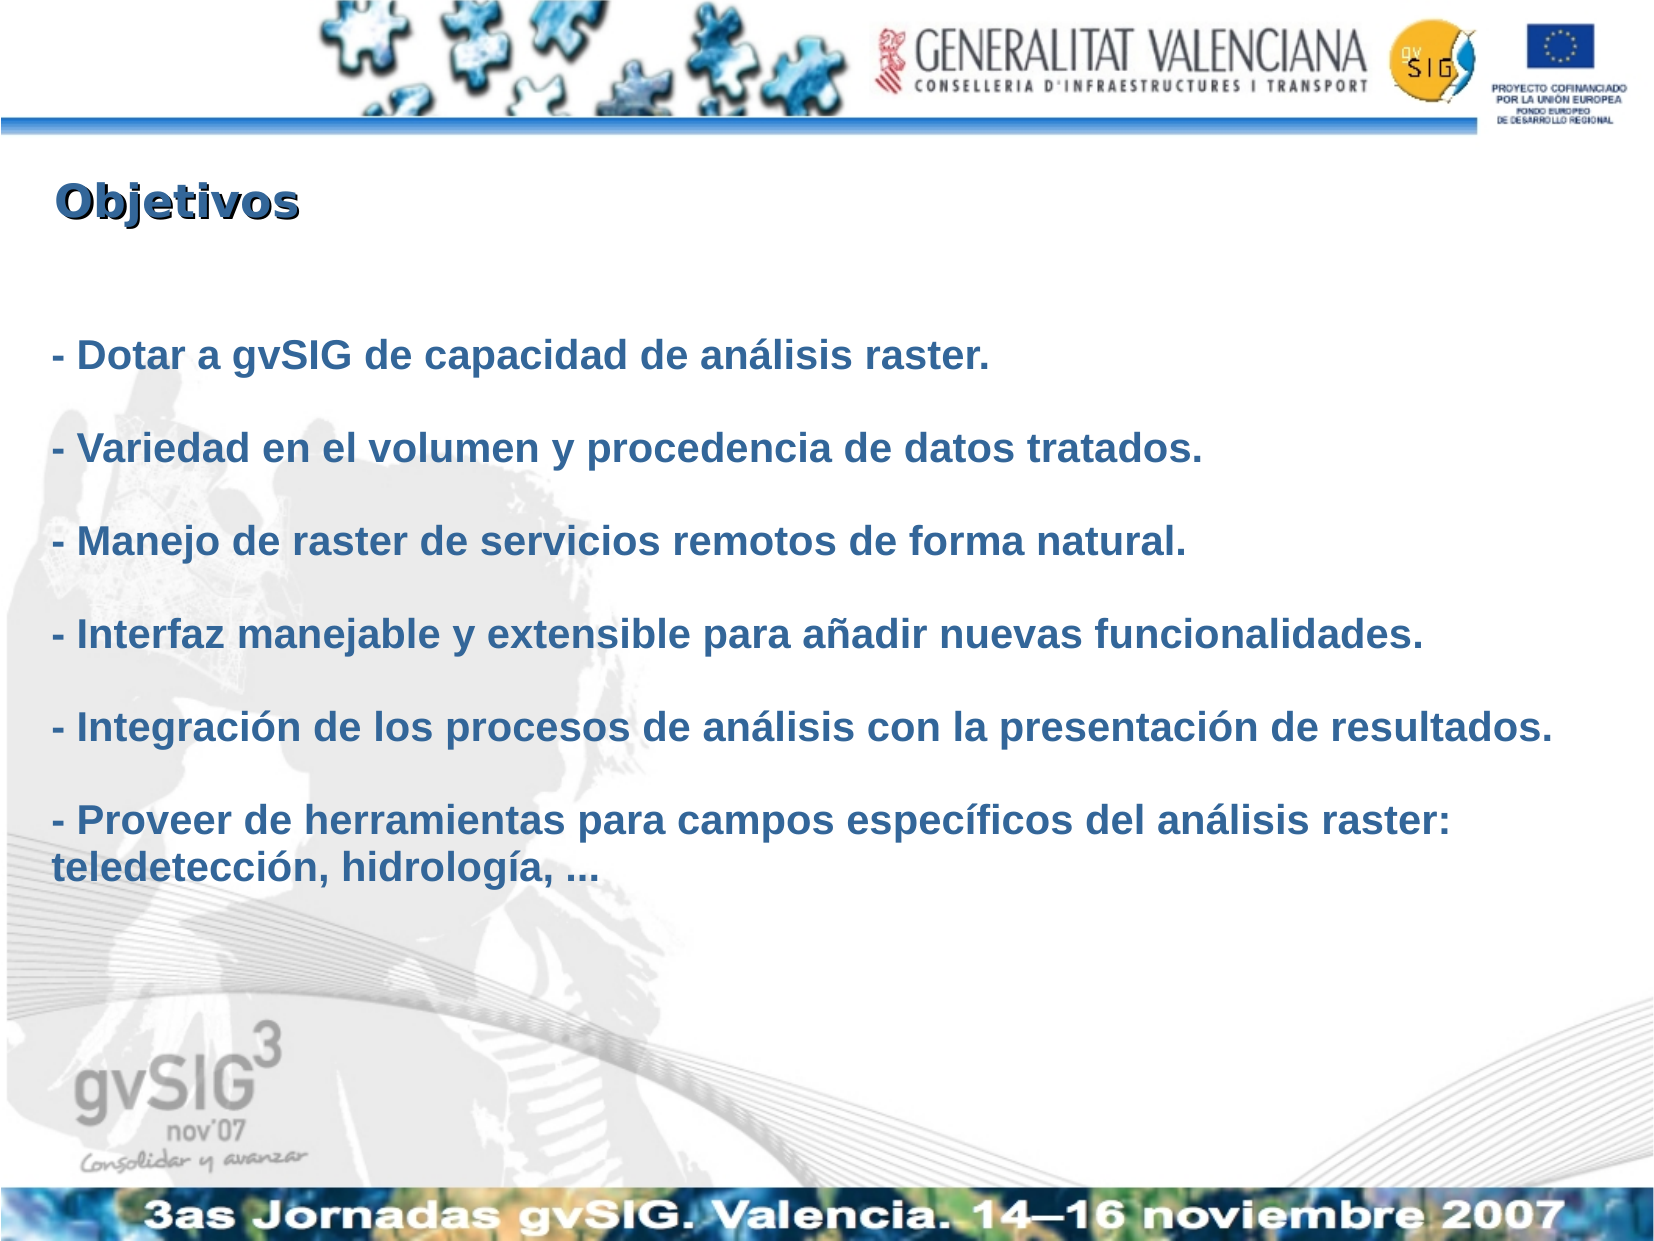

Objetivos
- Dotar a gvSIG de capacidad de análisis raster.
- Variedad en el volumen y procedencia de datos tratados.
- Manejo de raster de servicios remotos de forma natural.
- Interfaz manejable y extensible para añadir nuevas funcionalidades.
- Integración de los procesos de análisis con la presentación de resultados.
- Proveer de herramientas para campos específicos del análisis raster: teledetección, hidrología, ...